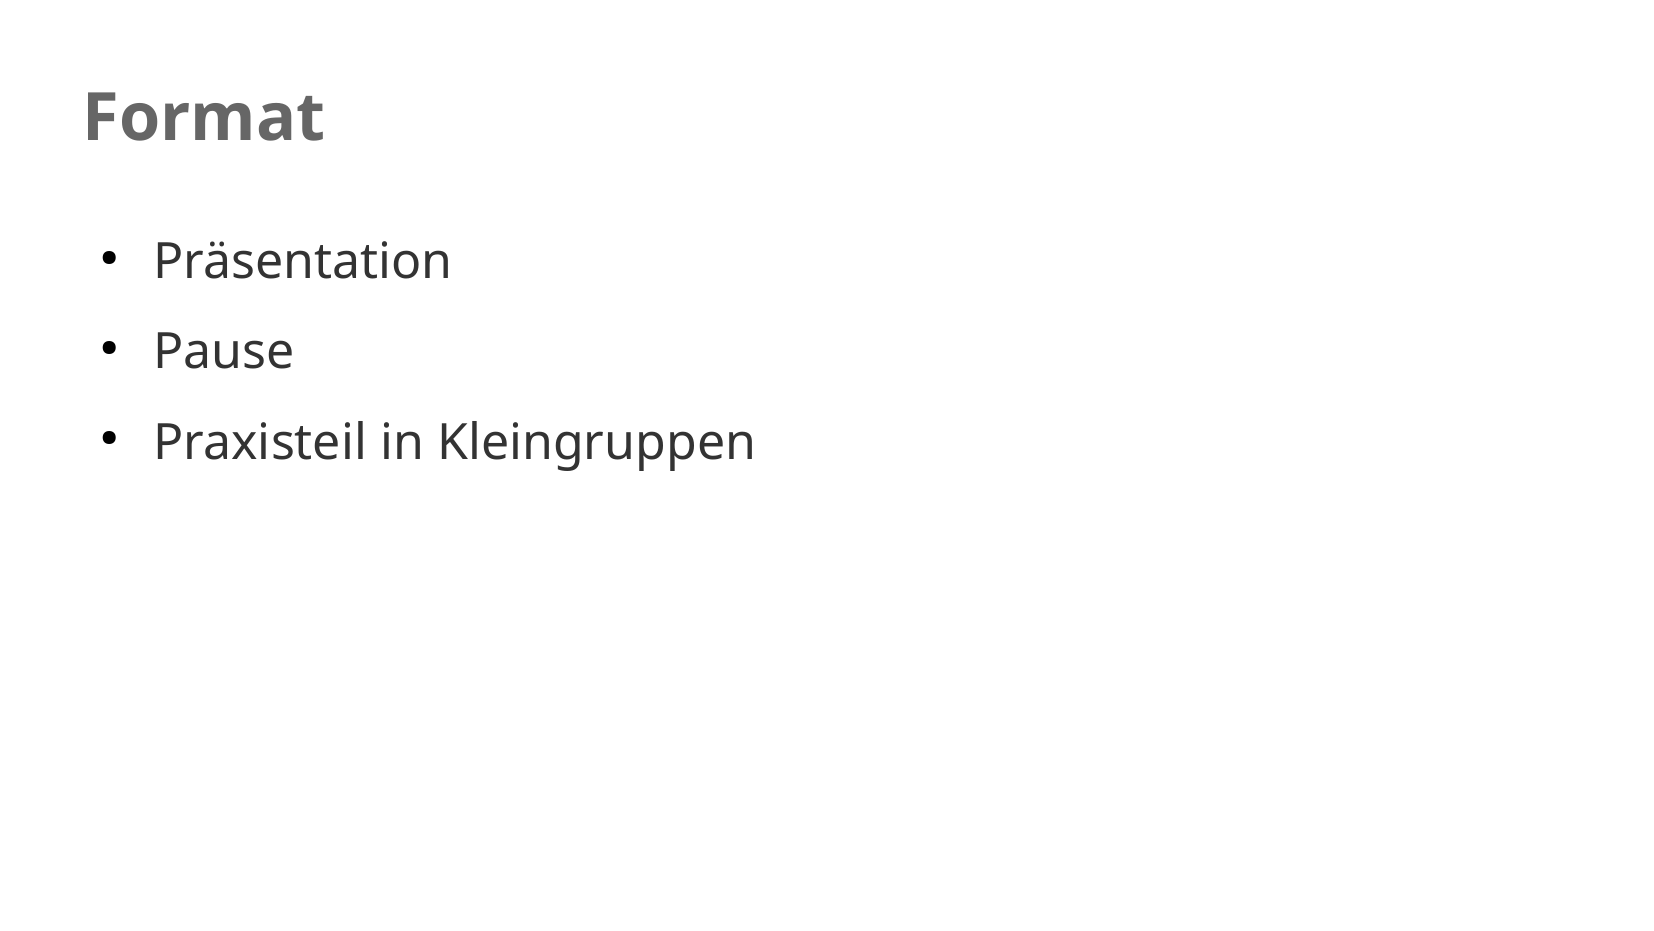

# Format
Präsentation
Pause
Praxisteil in Kleingruppen